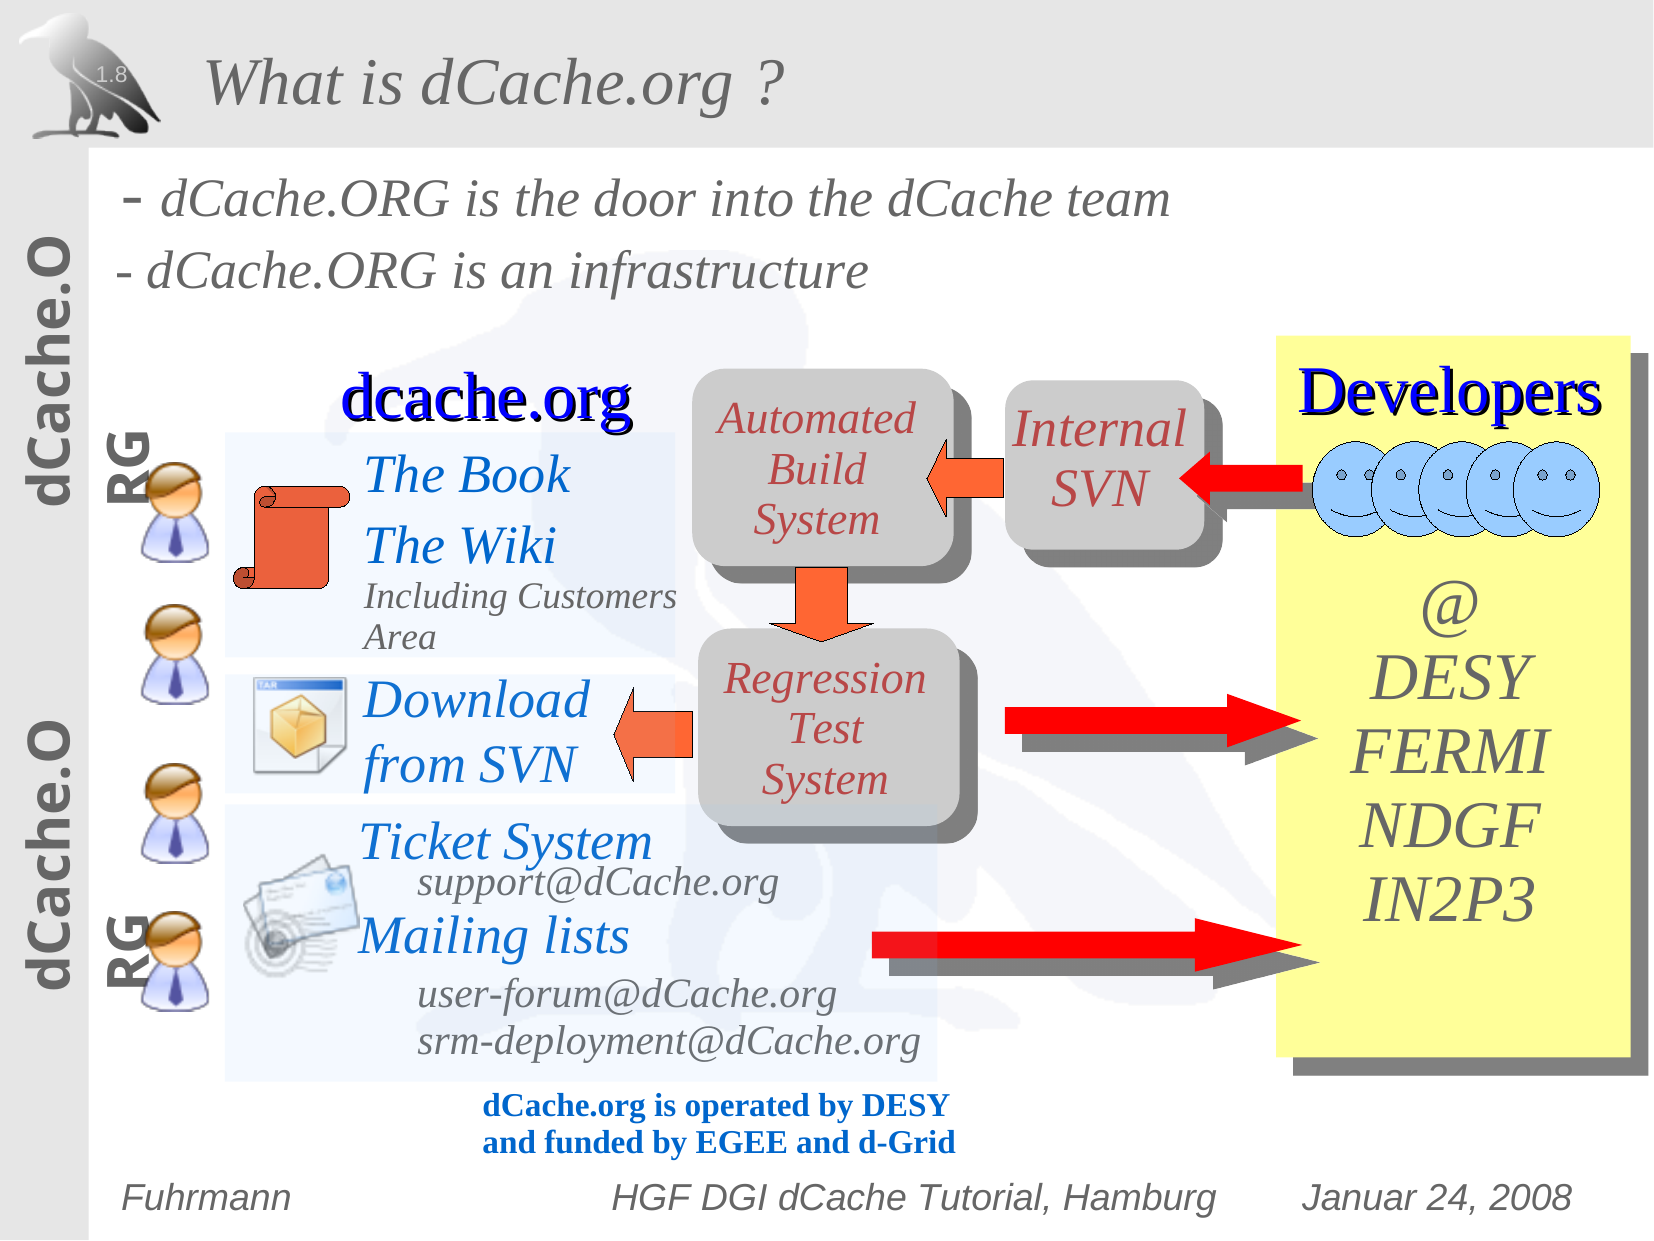

What is dCache.org ?
- dCache.ORG is the door into the dCache team
- dCache.ORG is an infrastructure
Developers
dcache.org
Internal
SVN
Automated
Build
System
The Book
The Wiki
@
DESY
FERMI
NDGF
IN2P3
Including Customers
Area
Regression
Test
System
Download
from SVN
Ticket System
support@dCache.org
Mailing lists
user-forum@dCache.org
srm-deployment@dCache.org
dCache.org is operated by DESY
and funded by EGEE and d-Grid